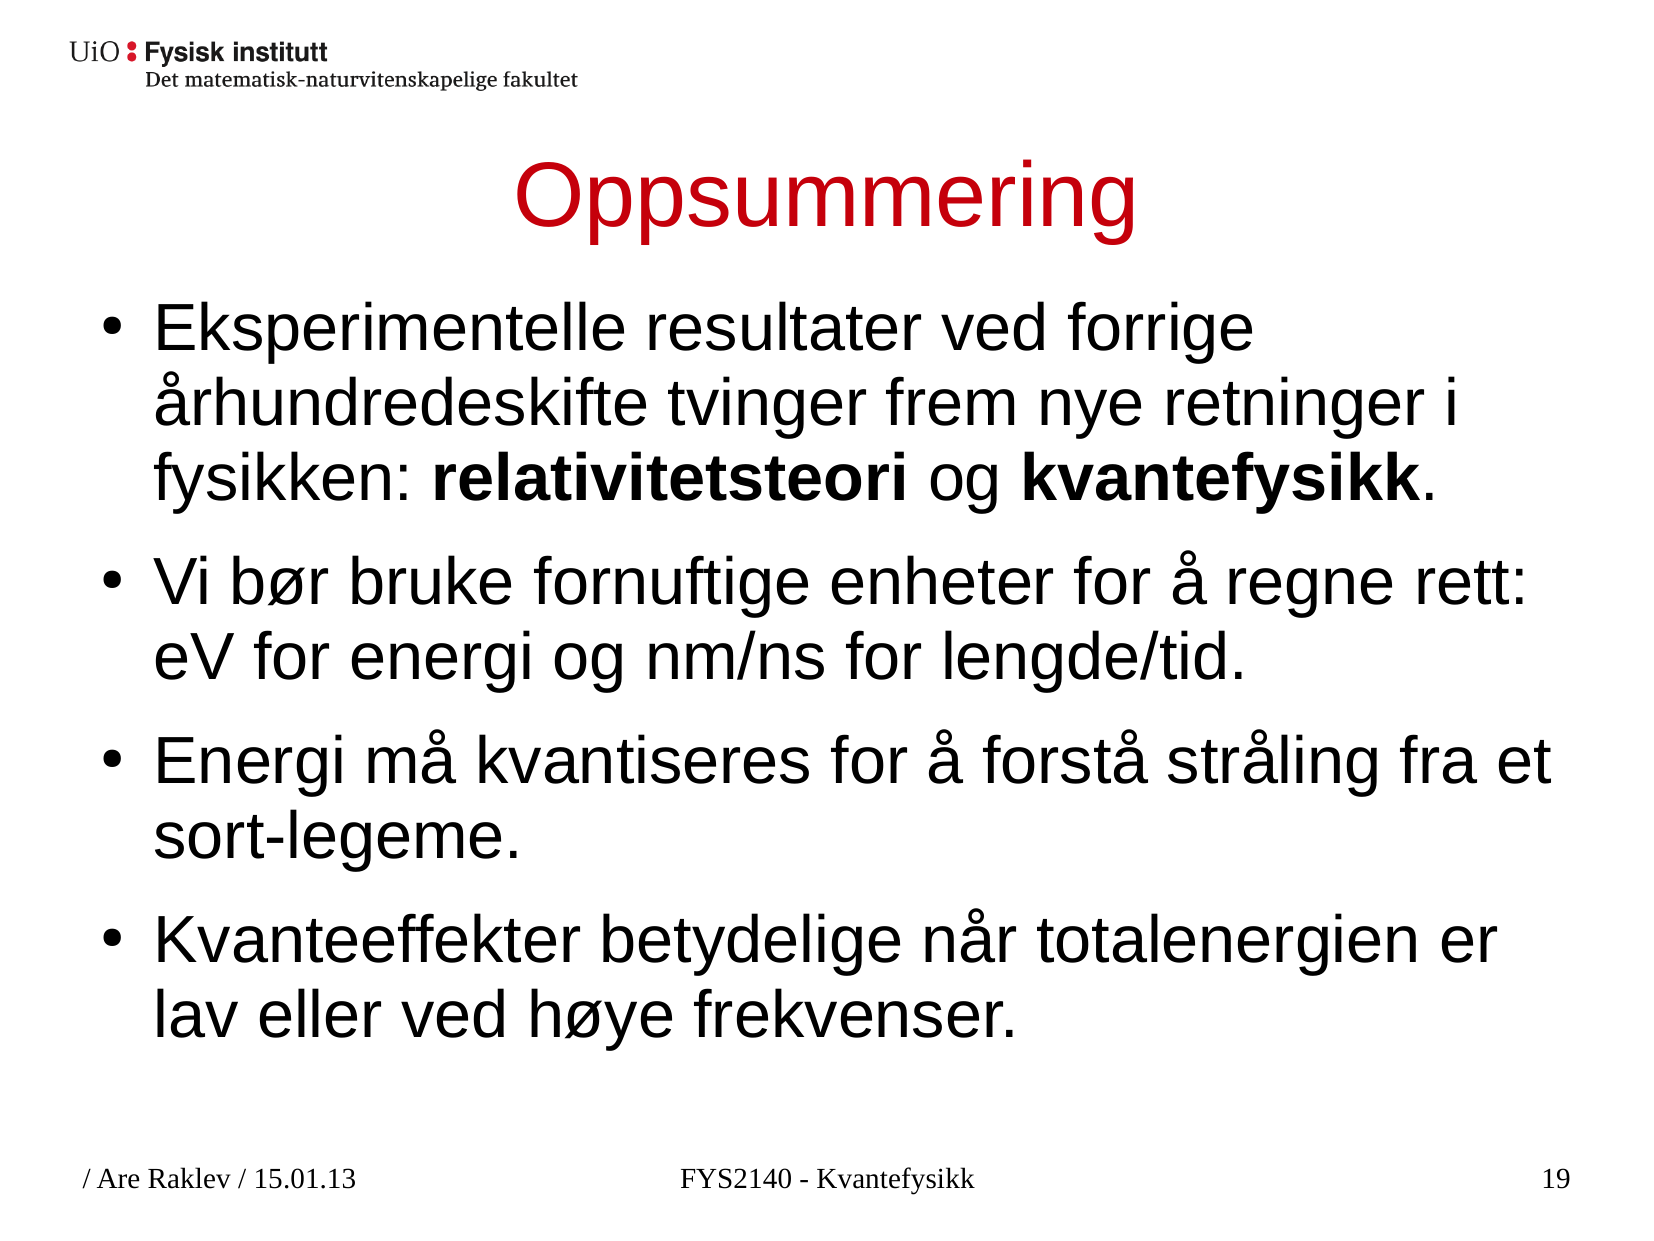

# Oppsummering
Eksperimentelle resultater ved forrige århundredeskifte tvinger frem nye retninger i fysikken: relativitetsteori og kvantefysikk.
Vi bør bruke fornuftige enheter for å regne rett: eV for energi og nm/ns for lengde/tid.
Energi må kvantiseres for å forstå stråling fra et sort-legeme.
Kvanteeffekter betydelige når totalenergien er lav eller ved høye frekvenser.
/ Are Raklev / 15.01.13
FYS2140 - Kvantefysikk
19